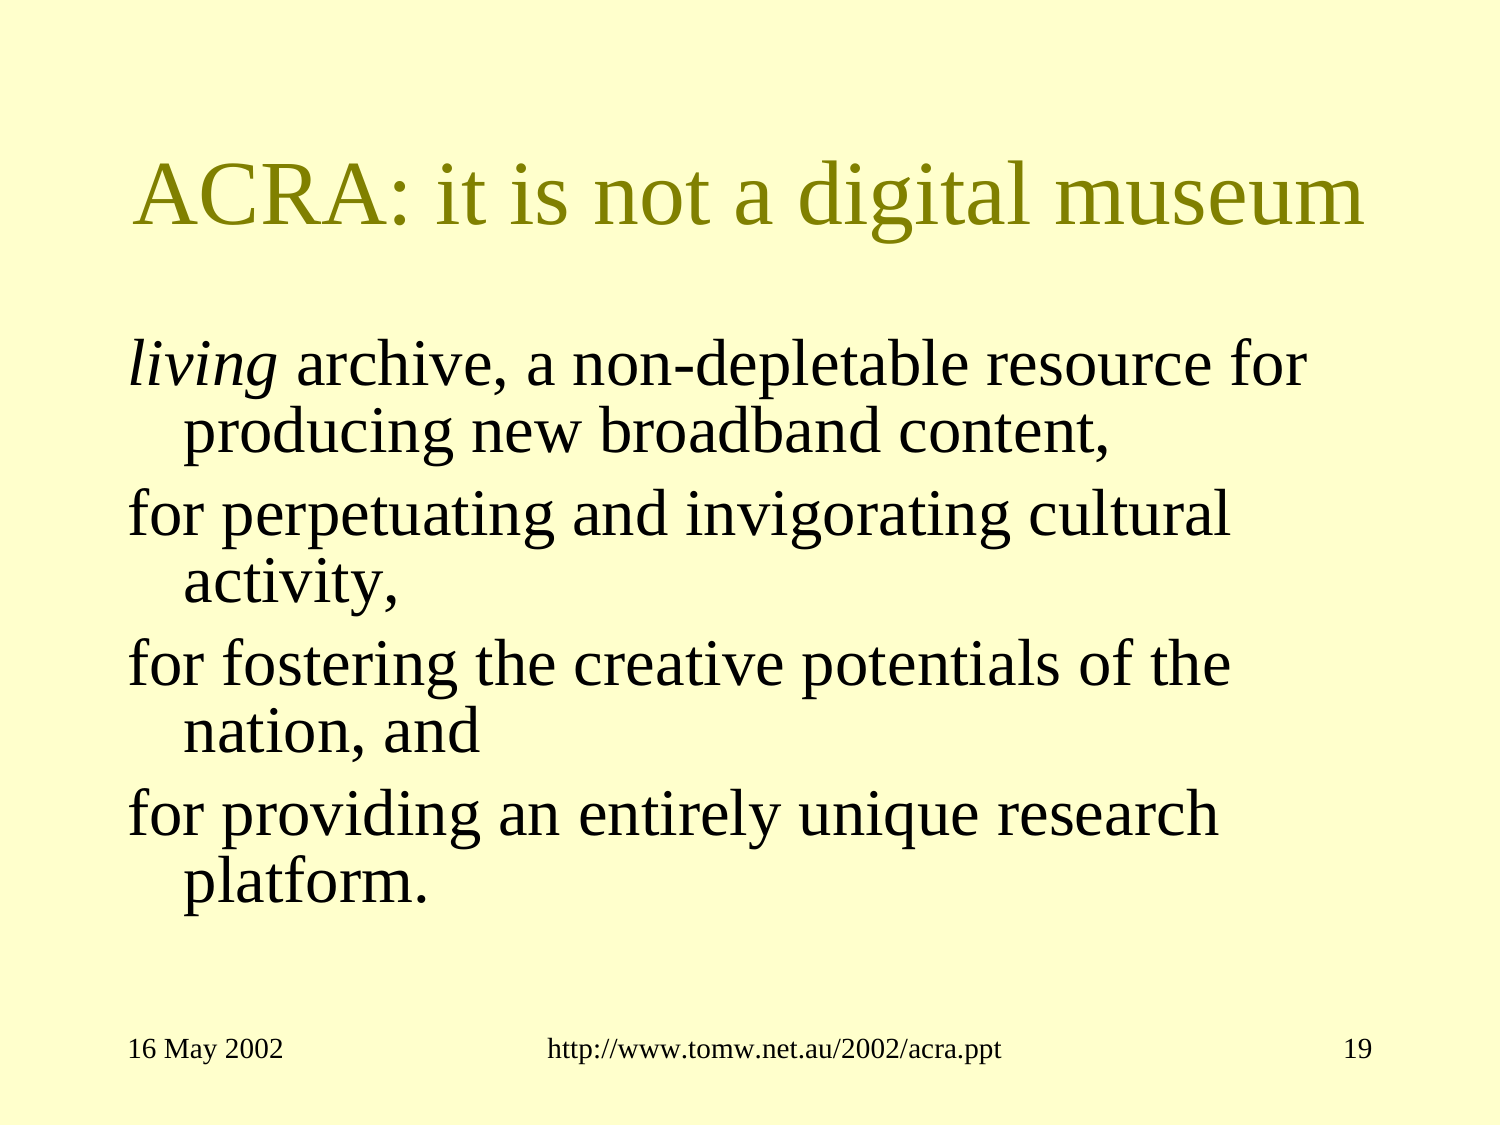

# ACRA: it is not a digital museum
living archive, a non-depletable resource for producing new broadband content,
for perpetuating and invigorating cultural activity,
for fostering the creative potentials of the nation, and
for providing an entirely unique research platform.
16 May 2002
http://www.tomw.net.au/2002/acra.ppt
19